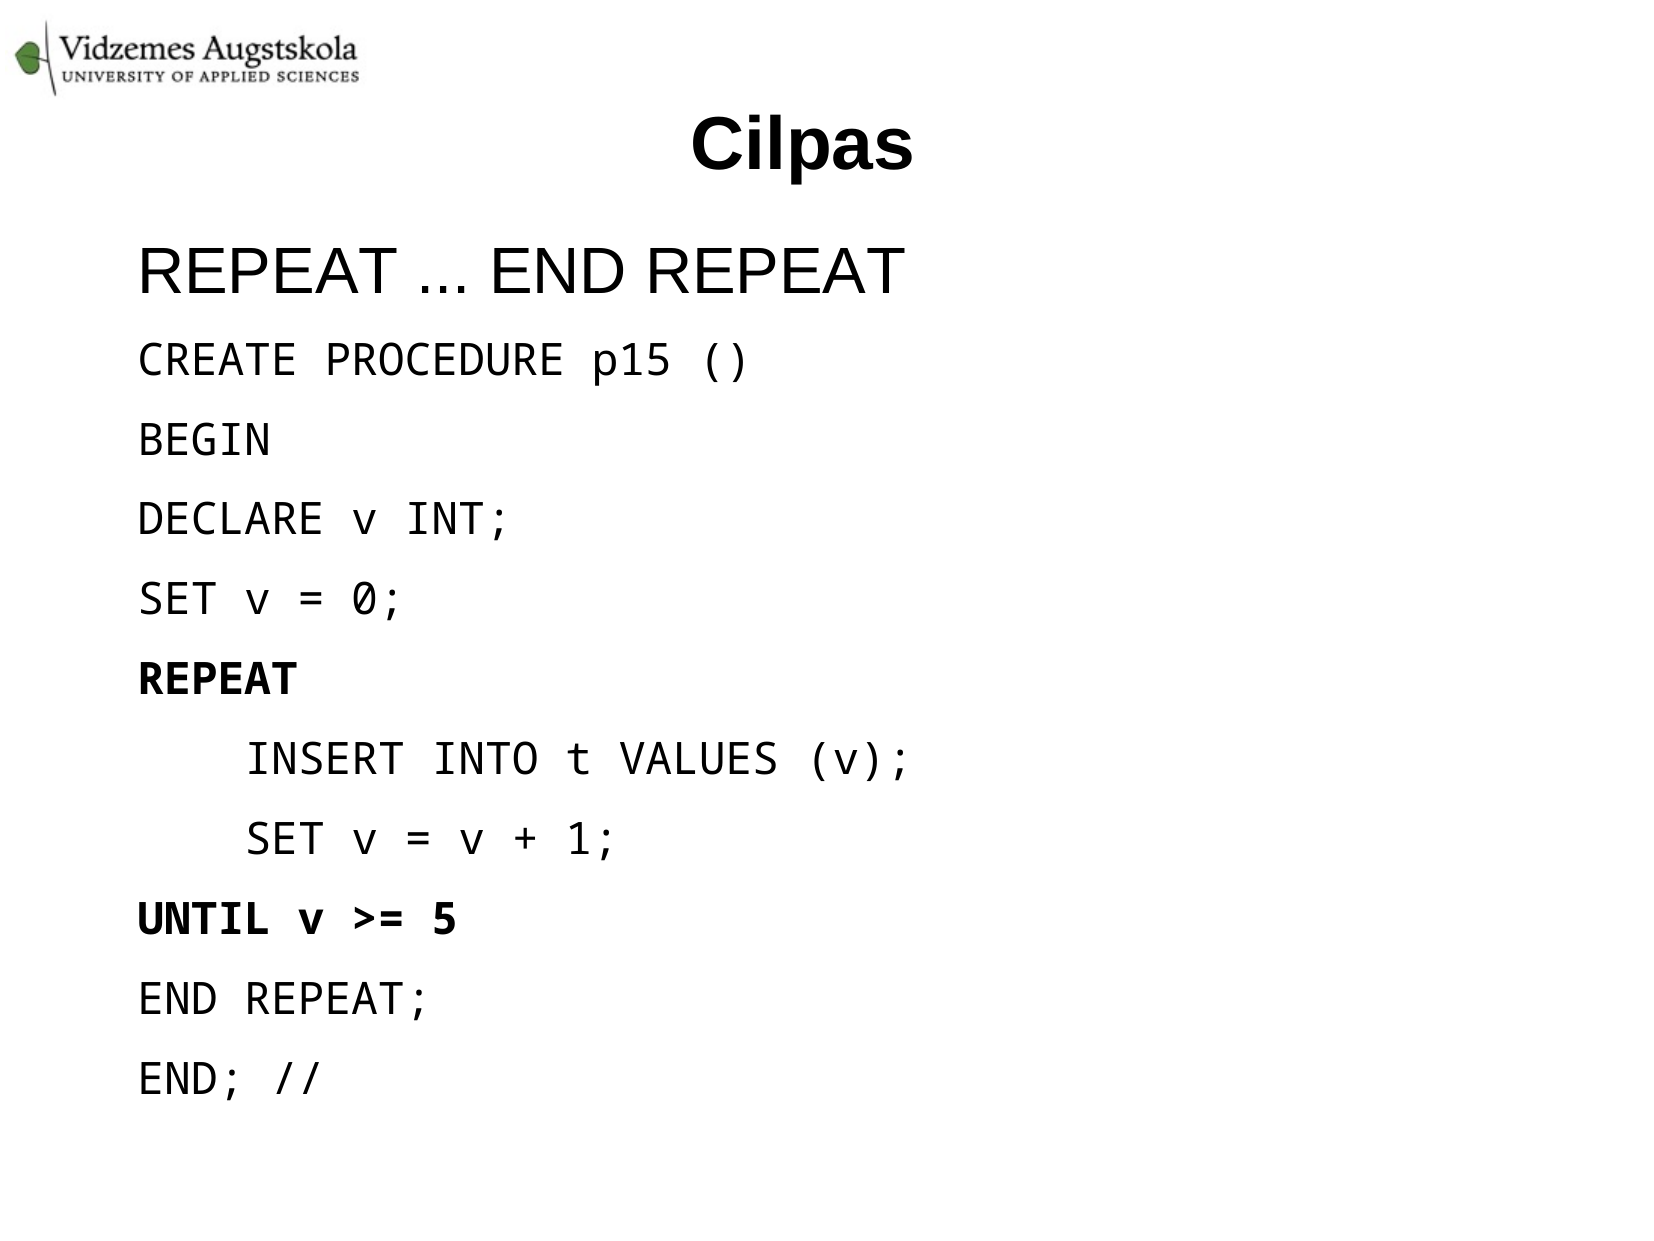

# Cilpas
REPEAT ... END REPEAT
CREATE PROCEDURE p15 ()
BEGIN
DECLARE v INT;
SET v = 0;
REPEAT
 INSERT INTO t VALUES (v);
 SET v = v + 1;
UNTIL v >= 5
END REPEAT;
END; //